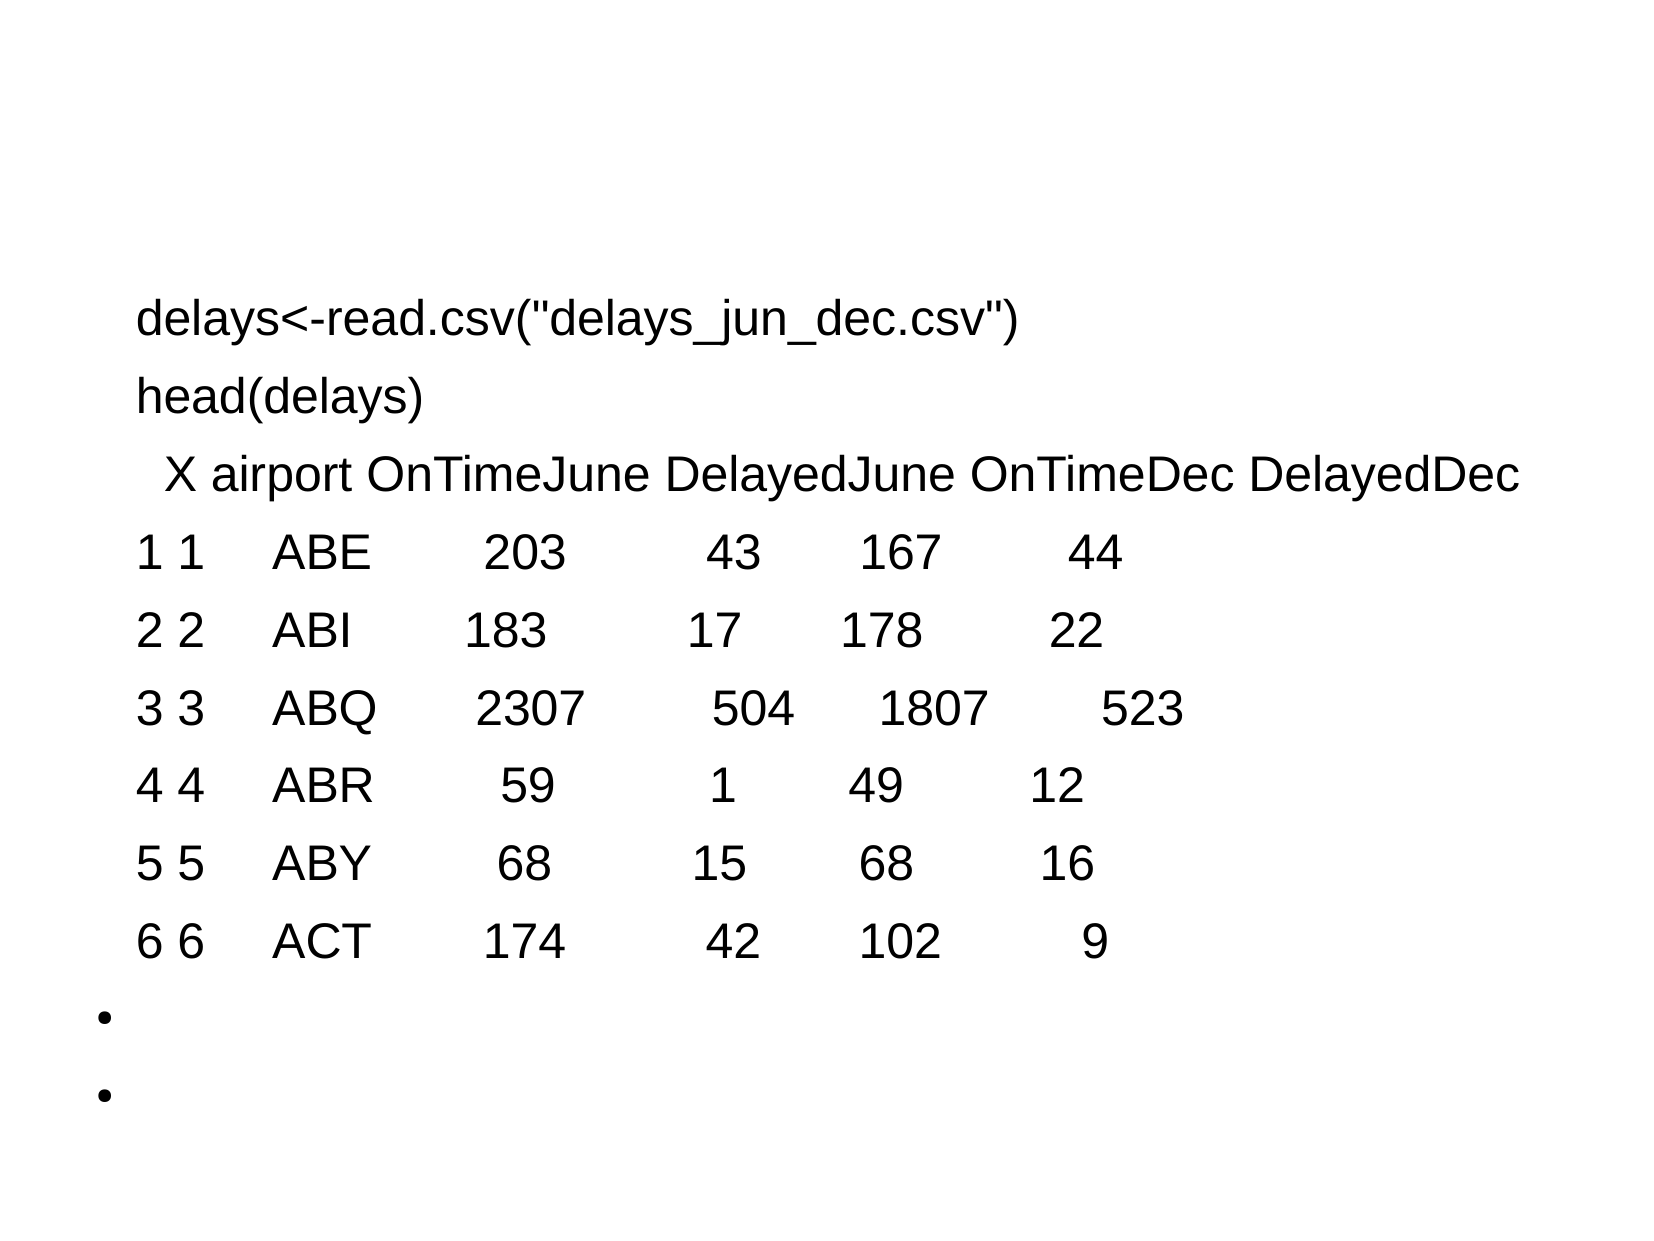

#
delays<-read.csv("delays_jun_dec.csv")
head(delays)
 X airport OnTimeJune DelayedJune OnTimeDec DelayedDec
1 1 ABE 203 43 167 44
2 2 ABI 183 17 178 22
3 3 ABQ 2307 504 1807 523
4 4 ABR 59 1 49 12
5 5 ABY 68 15 68 16
6 6 ACT 174 42 102 9